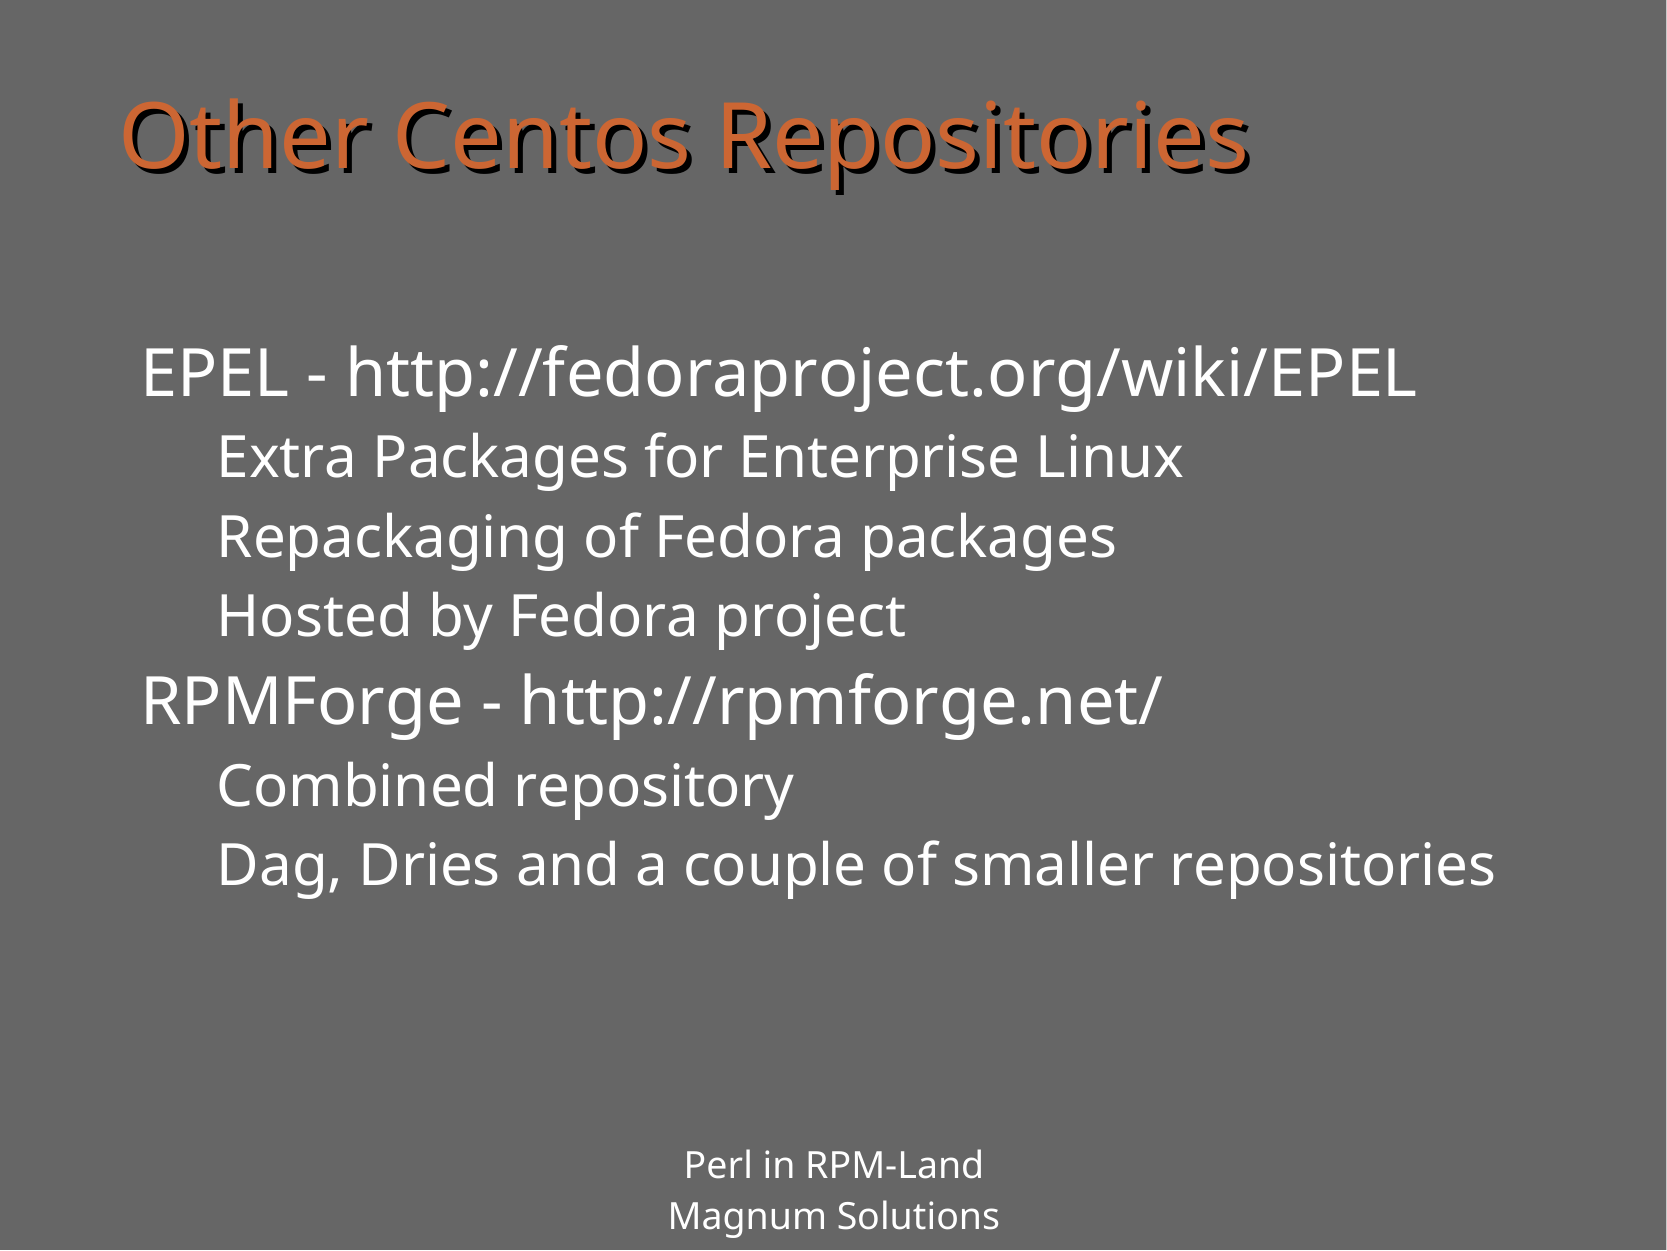

# Other Centos Repositories
EPEL - http://fedoraproject.org/wiki/EPEL
Extra Packages for Enterprise Linux
Repackaging of Fedora packages
Hosted by Fedora project
RPMForge - http://rpmforge.net/
Combined repository
Dag, Dries and a couple of smaller repositories